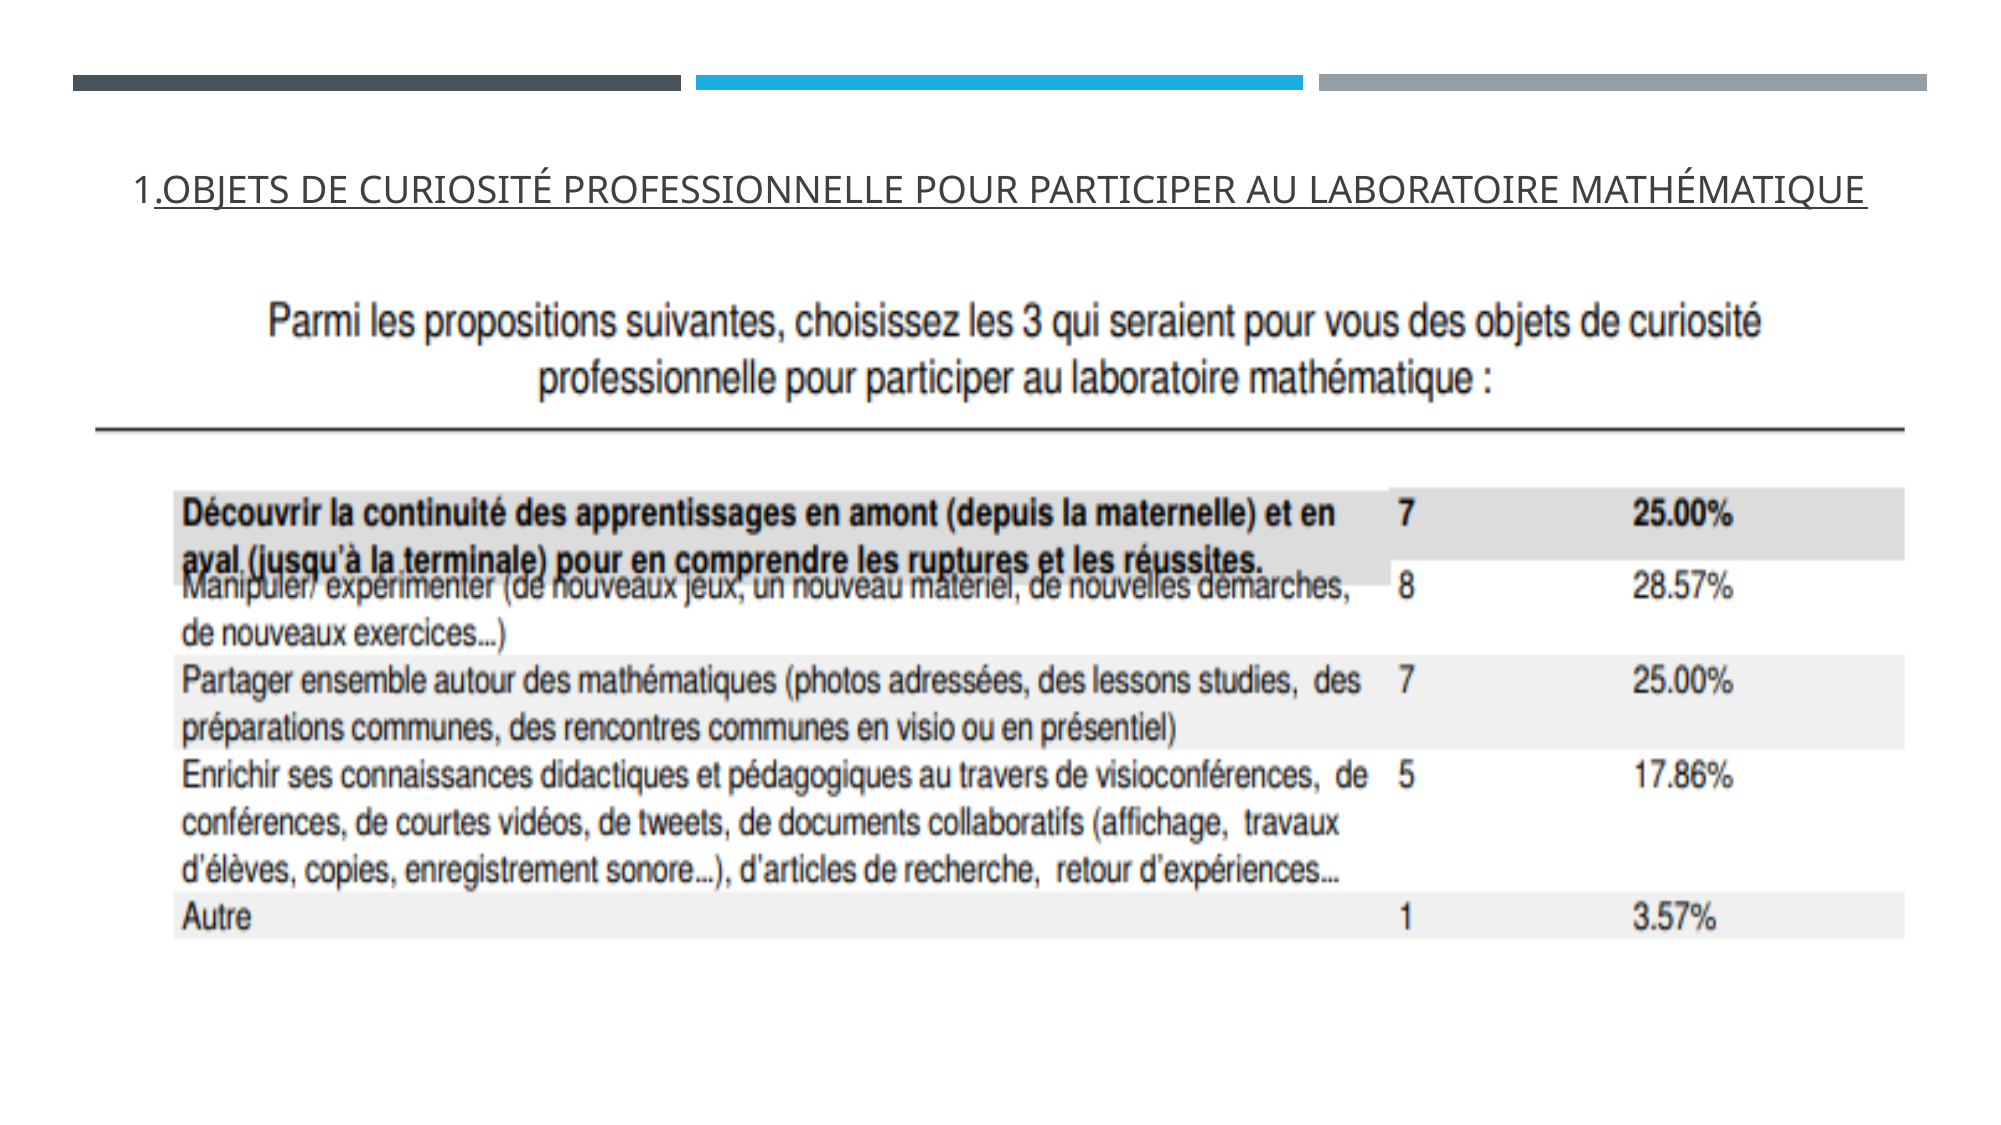

# 1.Objets de curiosité professionnelle pour participer au laboratoire mathématique